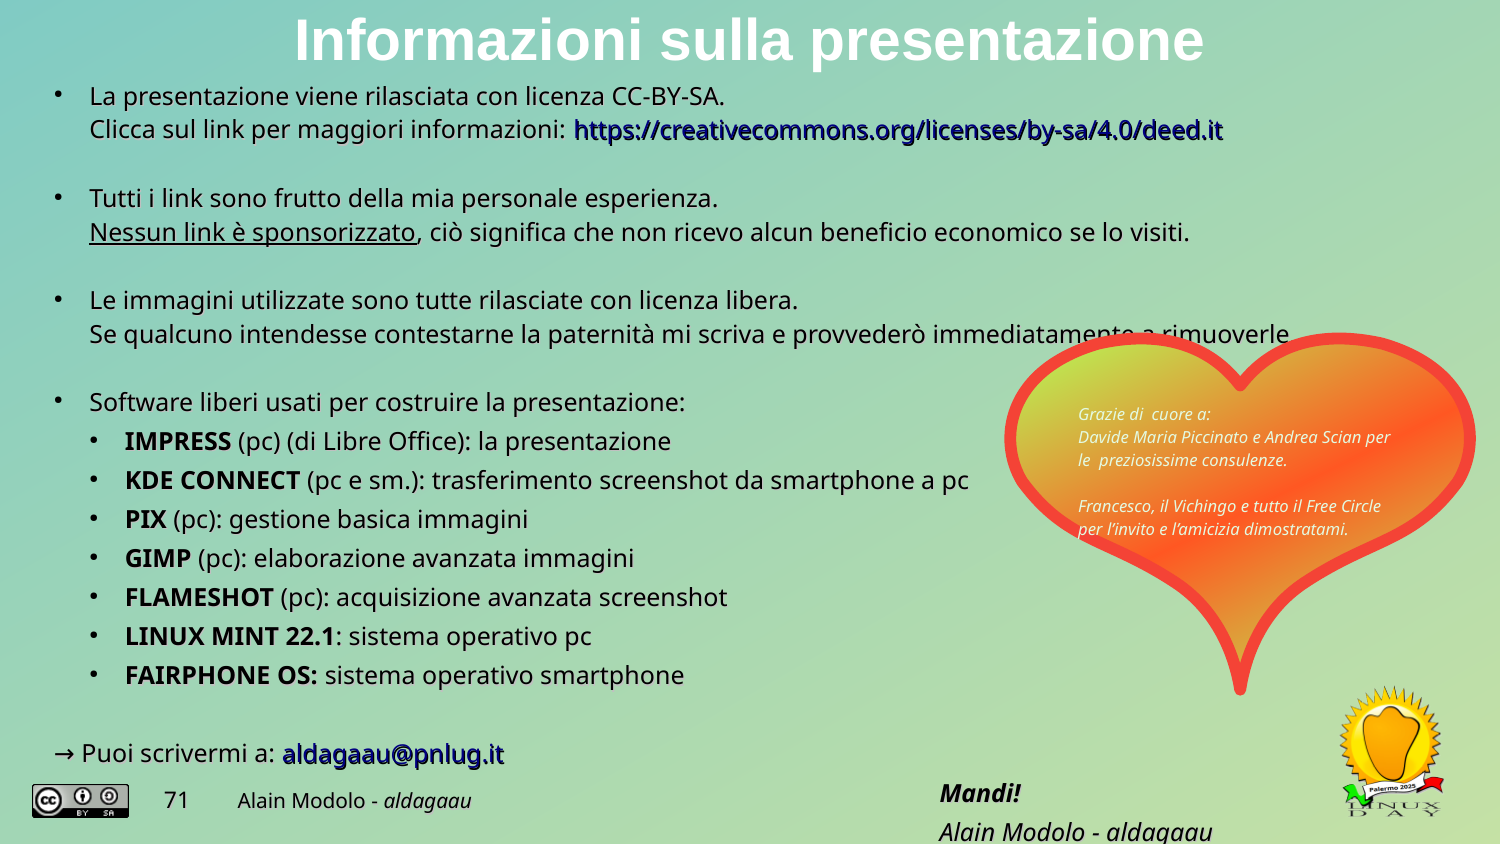

# Informazioni sulla presentazione
La presentazione viene rilasciata con licenza CC-BY-SA.
Clicca sul link per maggiori informazioni: https://creativecommons.org/licenses/by-sa/4.0/deed.it
Tutti i link sono frutto della mia personale esperienza.
Nessun link è sponsorizzato, ciò significa che non ricevo alcun beneficio economico se lo visiti.
Le immagini utilizzate sono tutte rilasciate con licenza libera.
Se qualcuno intendesse contestarne la paternità mi scriva e provvederò immediatamente a rimuoverle.
Software liberi usati per costruire la presentazione:
IMPRESS (pc) (di Libre Office): la presentazione
KDE CONNECT (pc e sm.): trasferimento screenshot da smartphone a pc
PIX (pc): gestione basica immagini
GIMP (pc): elaborazione avanzata immagini
FLAMESHOT (pc): acquisizione avanzata screenshot
LINUX MINT 22.1: sistema operativo pc
FAIRPHONE OS: sistema operativo smartphone
→ Puoi scrivermi a: aldagaau@pnlug.it
												Mandi!
												Alain Modolo - aldagaau
Grazie di cuore a:
Davide Maria Piccinato e Andrea Scian per le preziosissime consulenze.
Francesco, il Vichingo e tutto il Free Circle per l’invito e l’amicizia dimostratami.